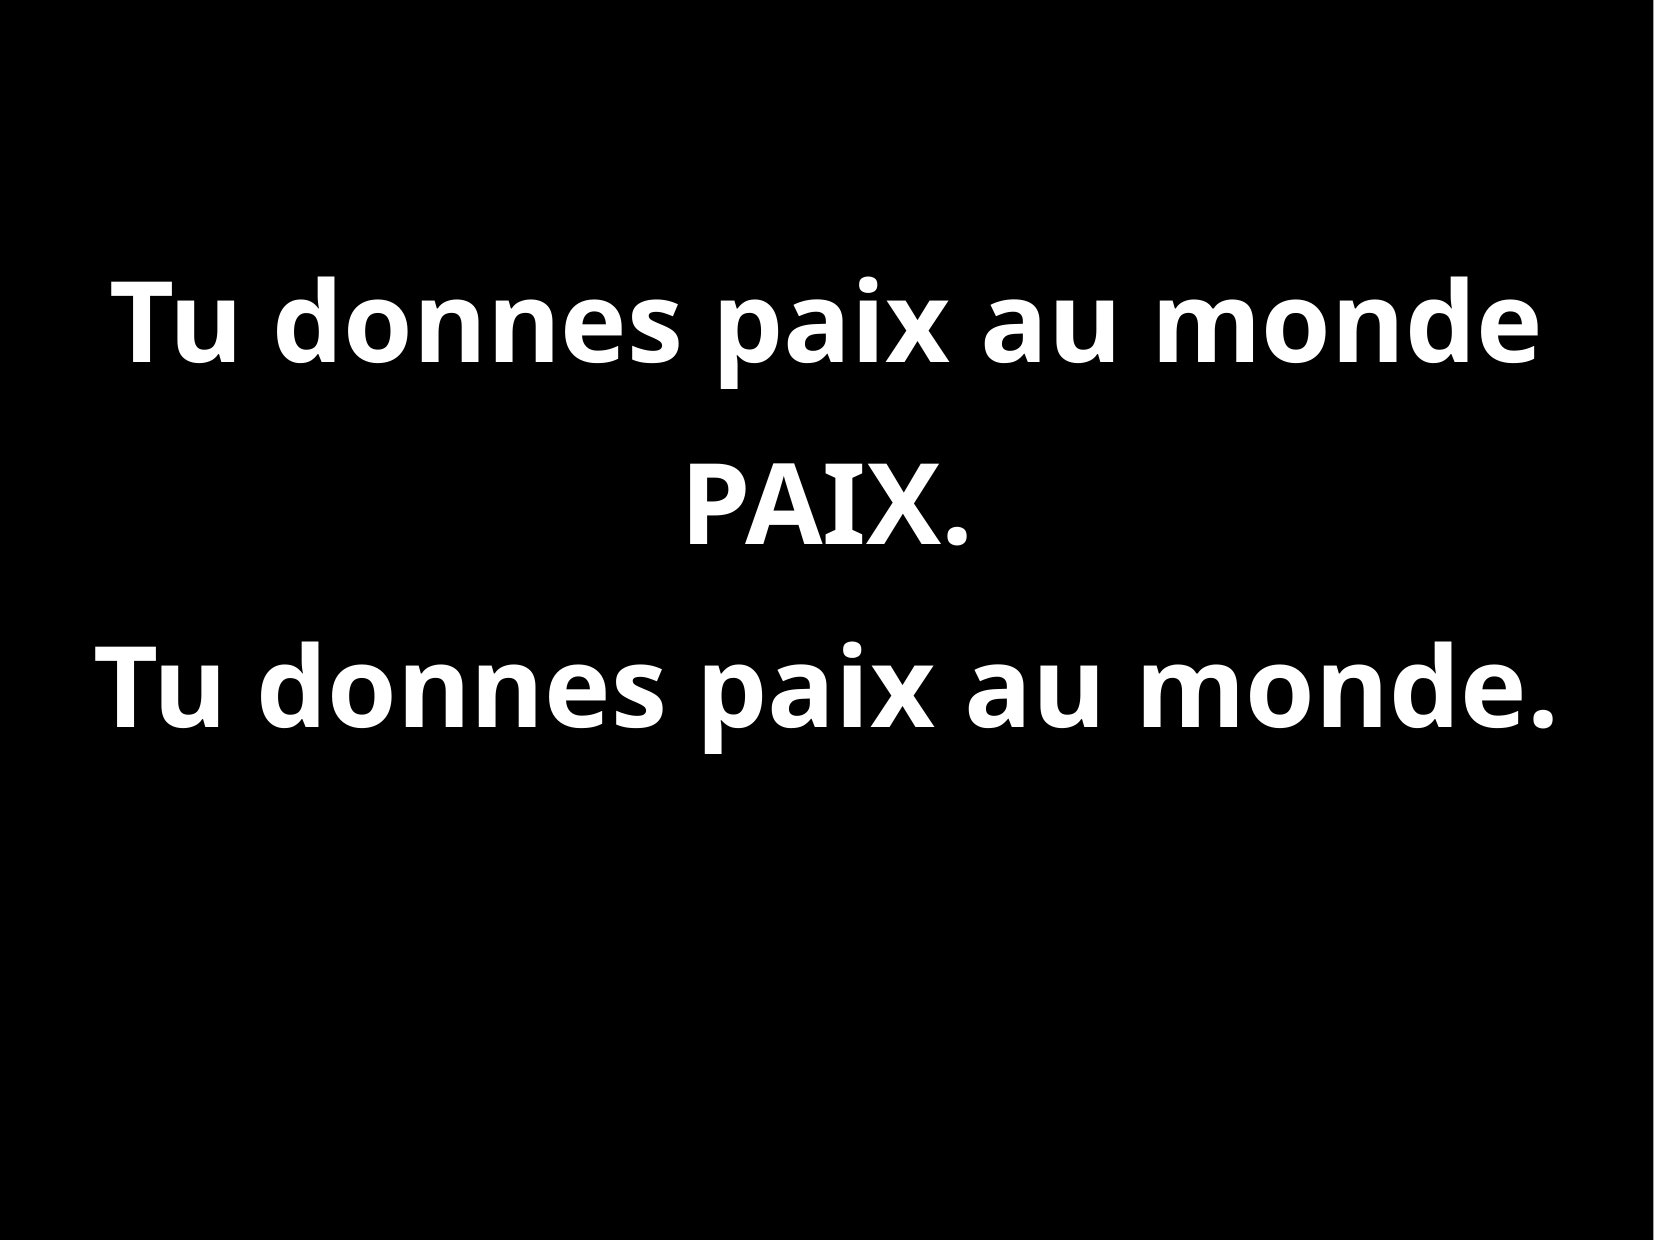

# Tu donnes paix au monde
PAIX.
Tu donnes paix au monde.